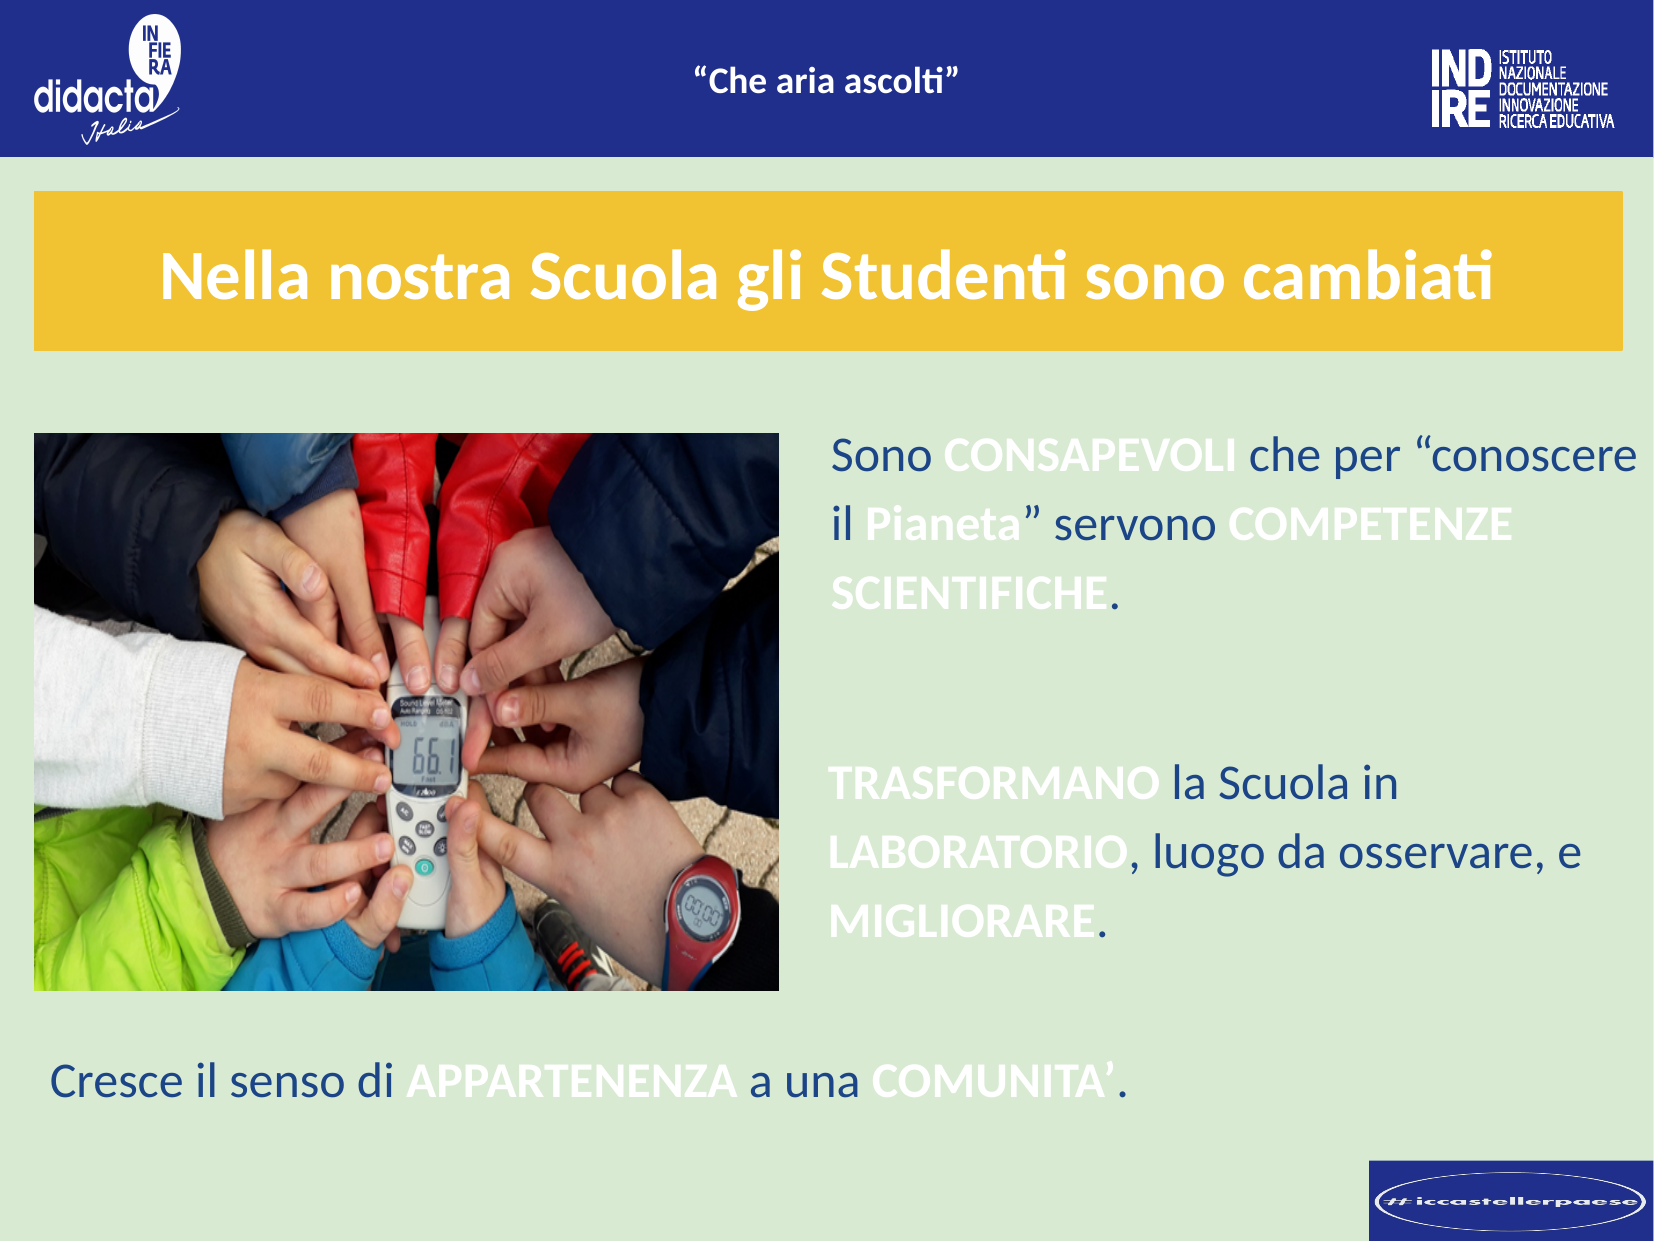

“Che aria ascolti”
Nella nostra Scuola gli Studenti sono cambiati
Sono CONSAPEVOLI che per “conoscere il Pianeta” servono COMPETENZE SCIENTIFICHE.
TRASFORMANO la Scuola in LABORATORIO, luogo da osservare, e MIGLIORARE.
Cresce il senso di APPARTENENZA a una COMUNITA’.